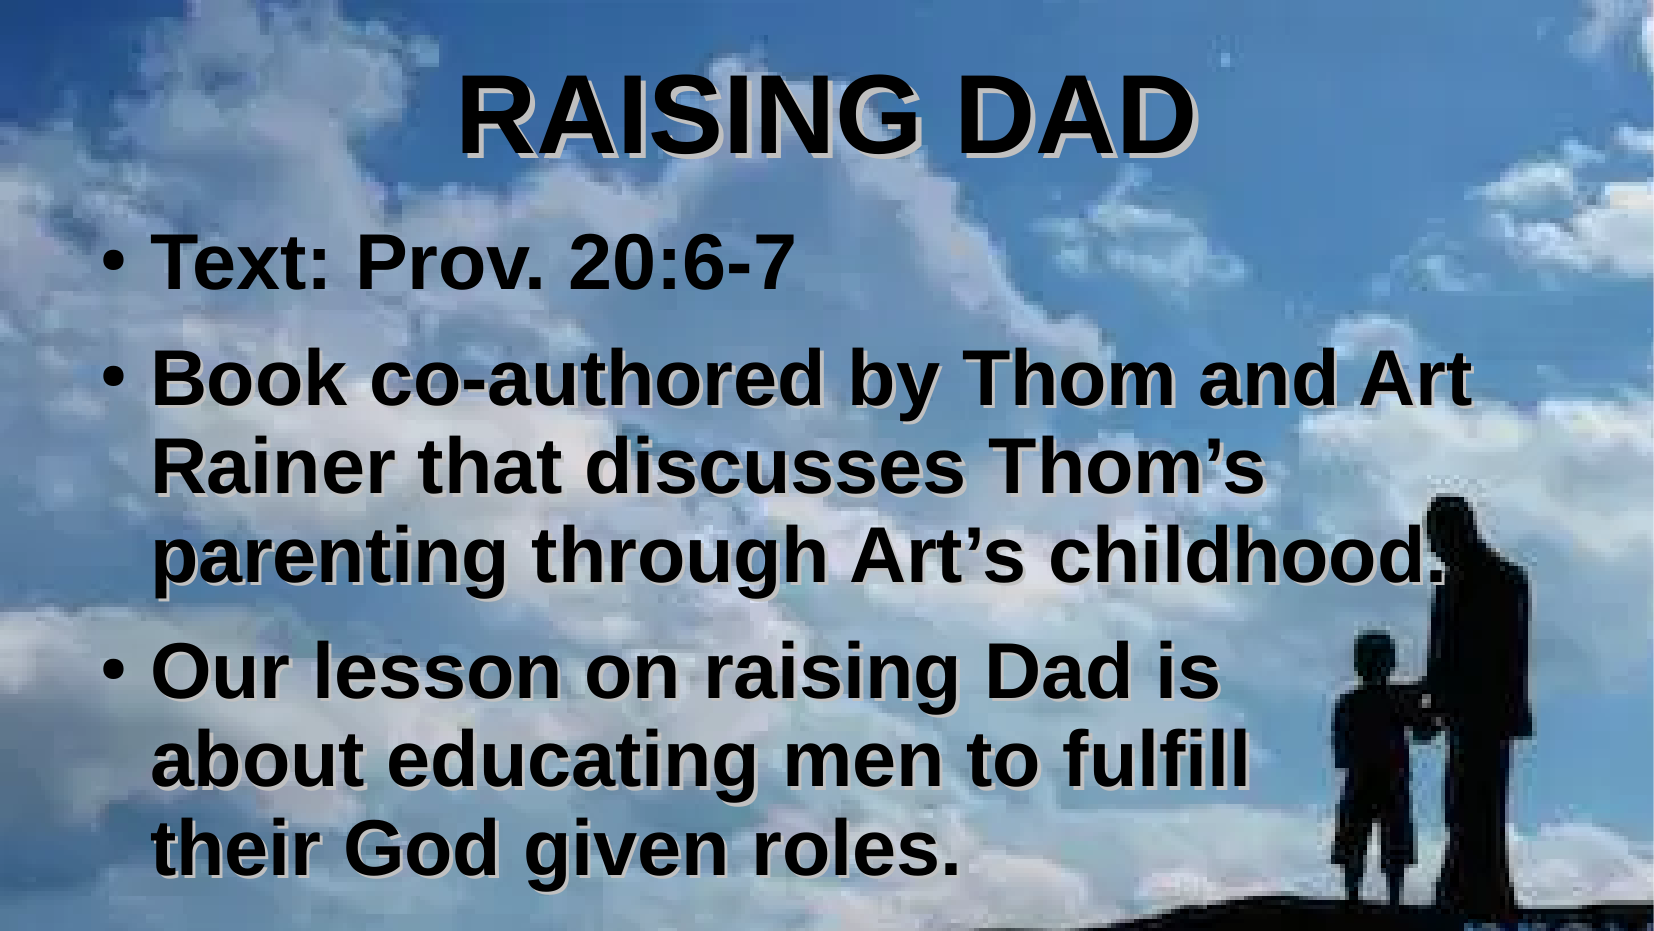

# RAISING DAD
Text: Prov. 20:6-7
Book co-authored by Thom and Art Rainer that discusses Thom’s parenting through Art’s childhood.
Our lesson on raising Dad is about educating men to fulfill their God given roles.